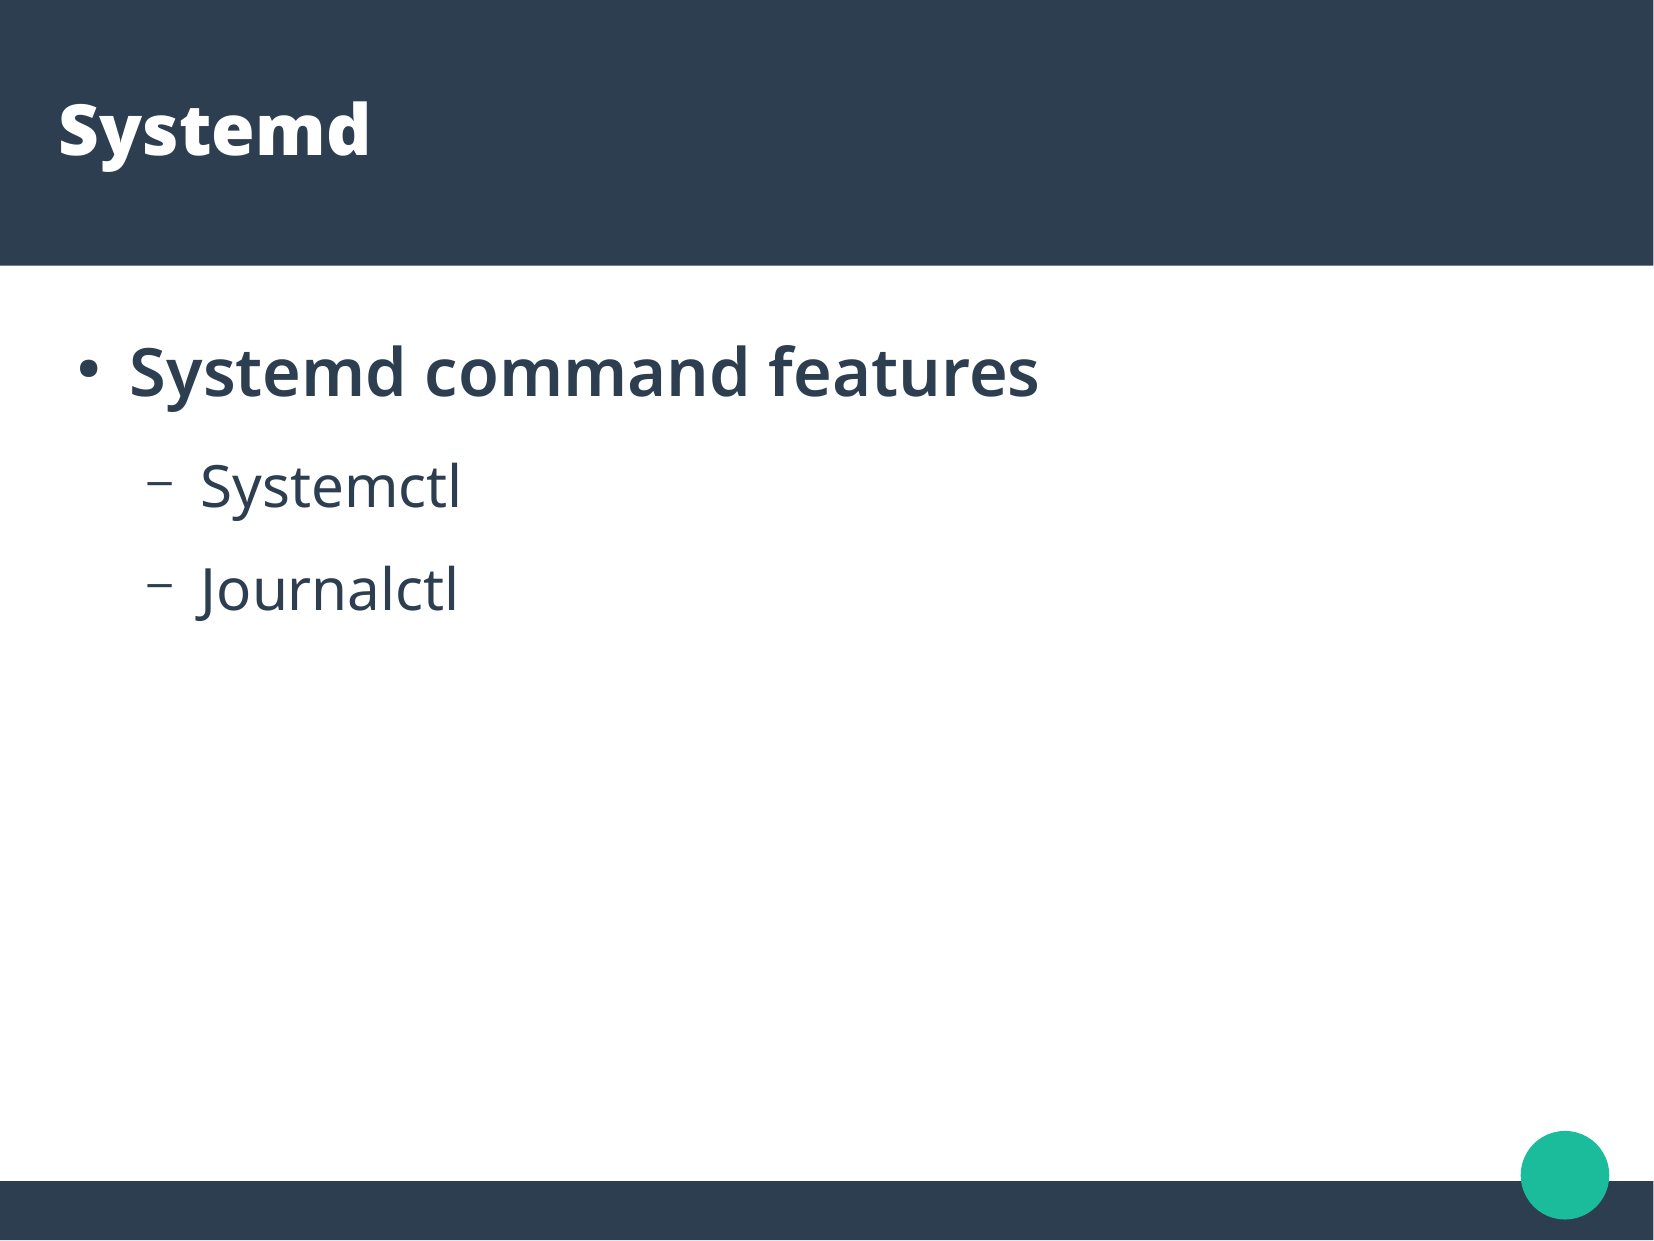

# Systemd
Systemd command features
Systemctl
Journalctl